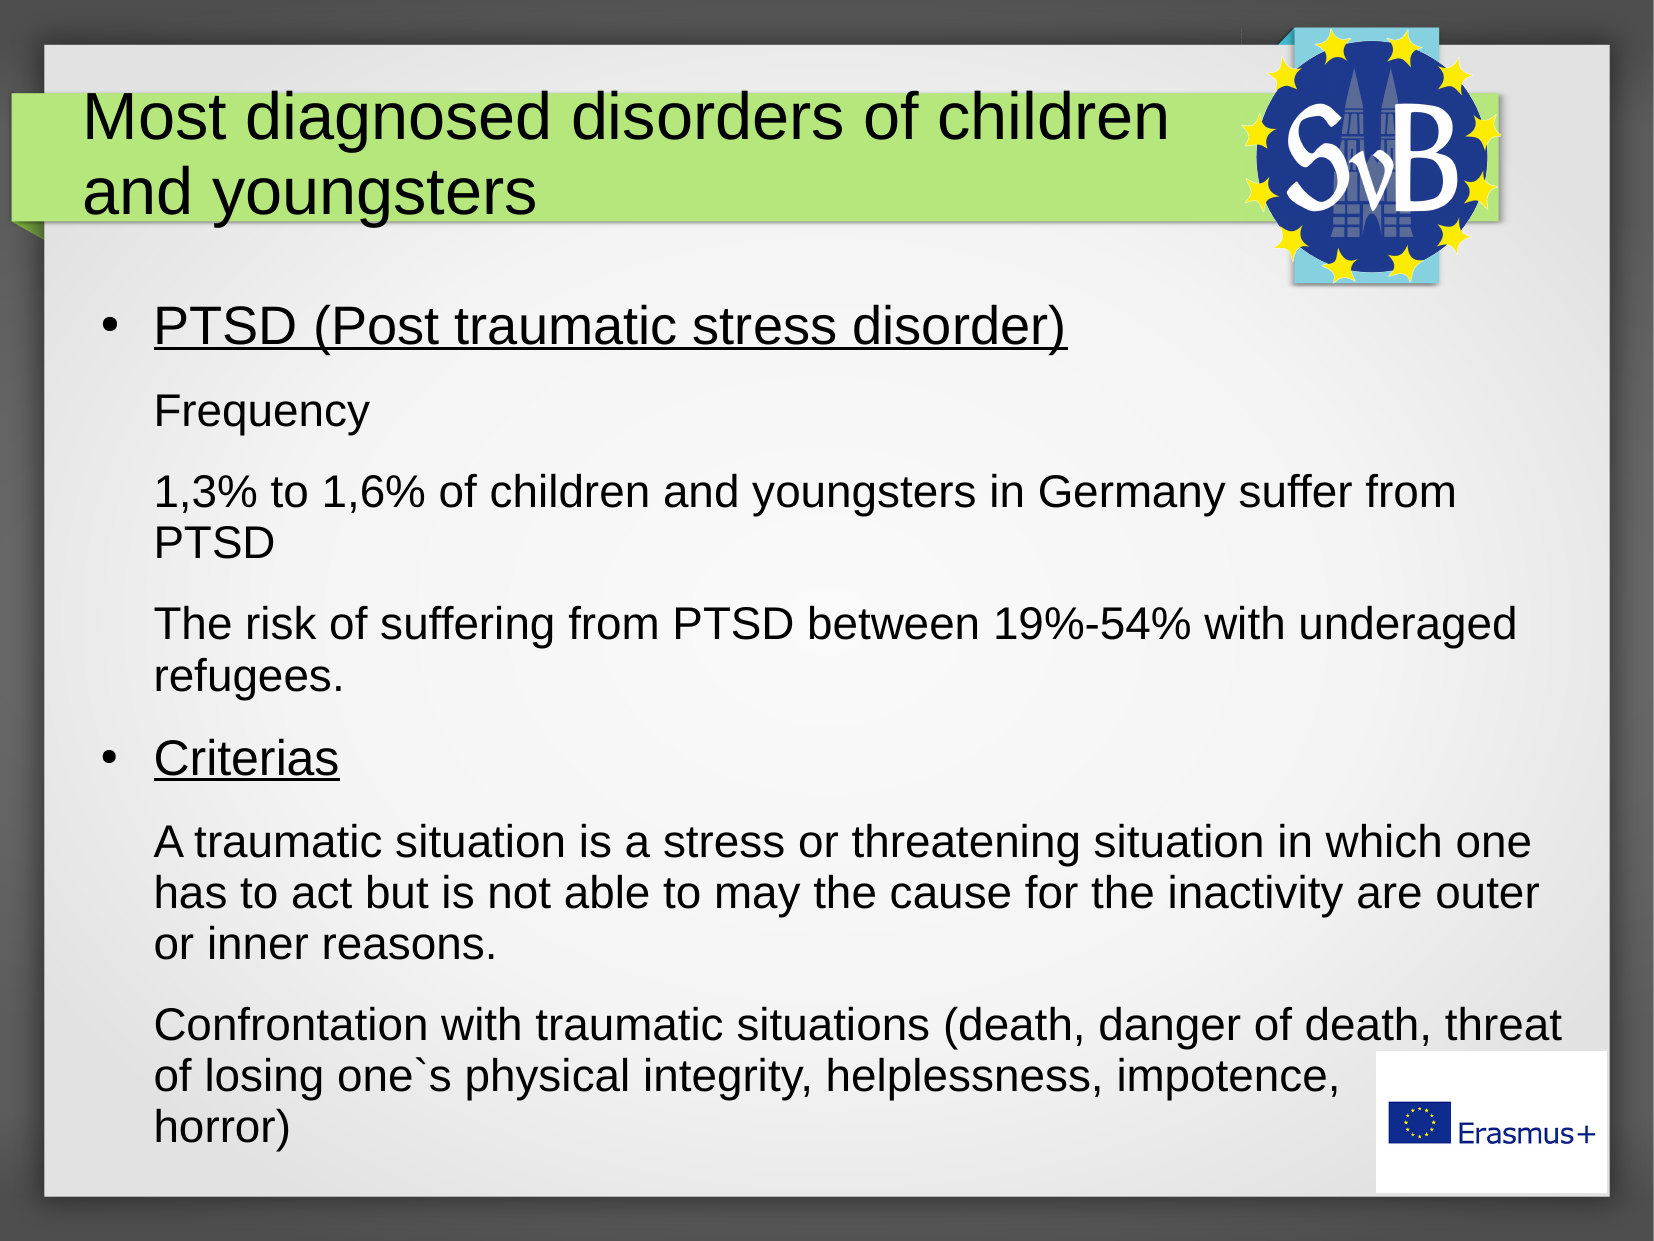

# Most diagnosed disorders of children and youngsters
PTSD (Post traumatic stress disorder)
Frequency
1,3% to 1,6% of children and youngsters in Germany suffer from PTSD
The risk of suffering from PTSD between 19%-54% with underaged refugees.
Criterias
A traumatic situation is a stress or threatening situation in which one has to act but is not able to may the cause for the inactivity are outer or inner reasons.
Confrontation with traumatic situations (death, danger of death, threat of losing one`s physical integrity, helplessness, impotence,
horror)